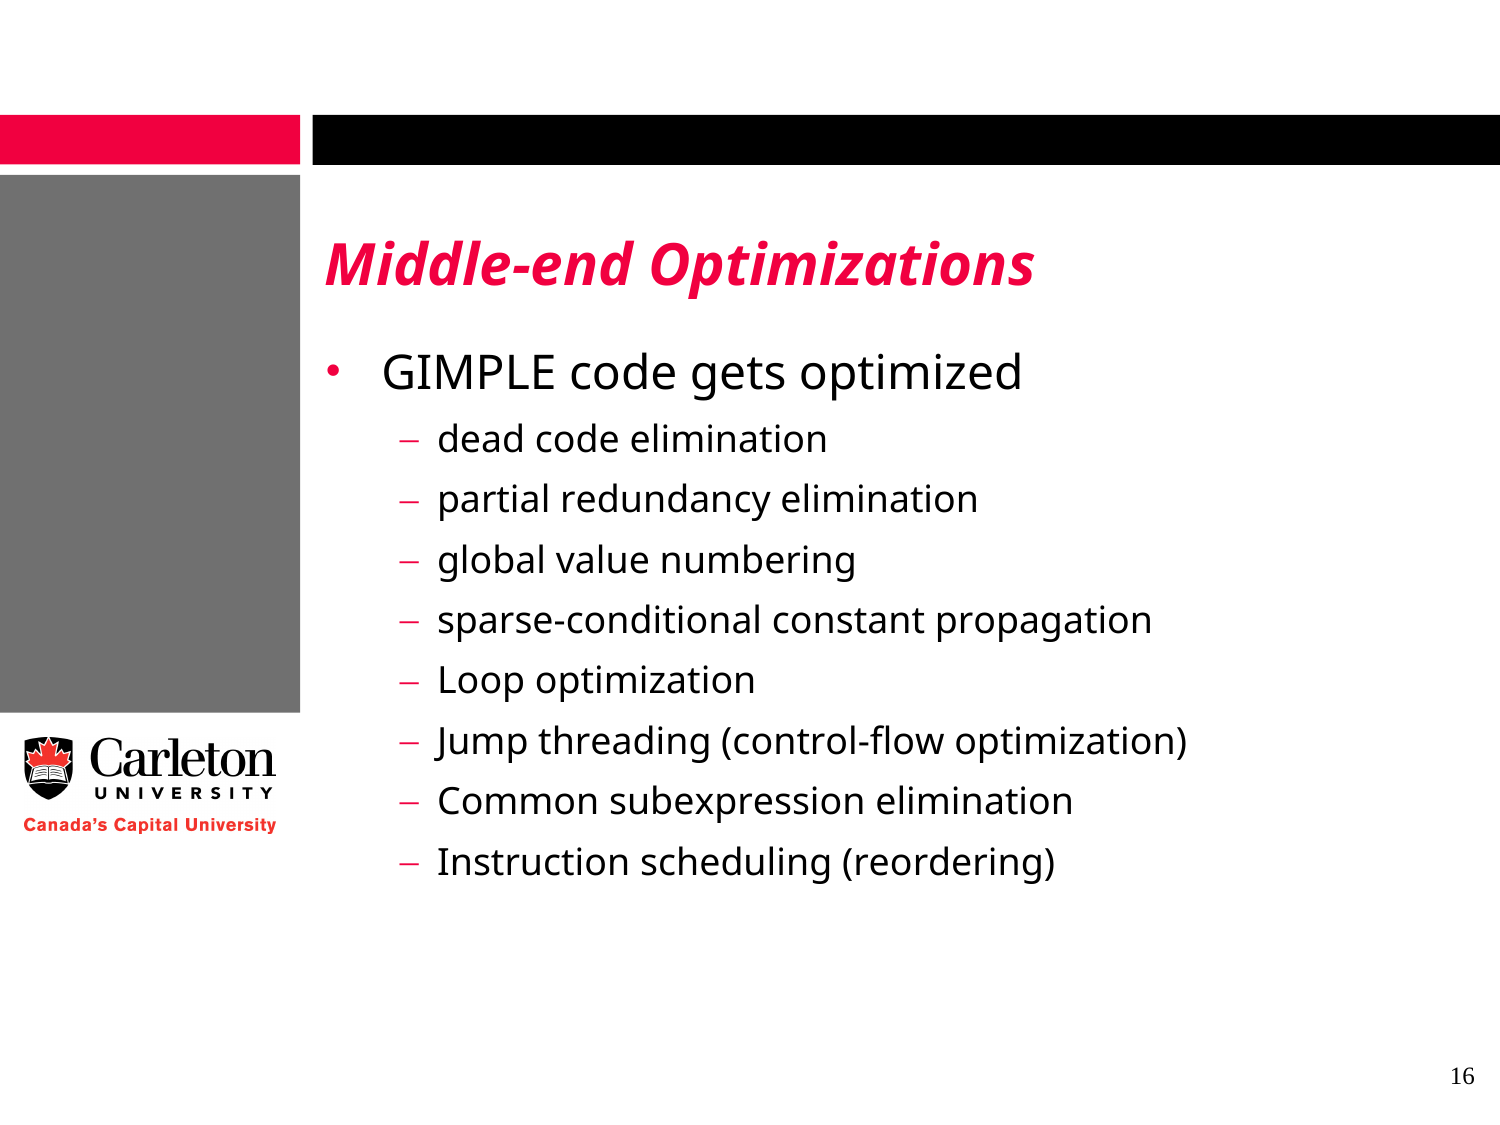

# Middle-end Optimizations
GIMPLE code gets optimized
dead code elimination
partial redundancy elimination
global value numbering
sparse-conditional constant propagation
Loop optimization
Jump threading (control-flow optimization)
Common subexpression elimination
Instruction scheduling (reordering)
16